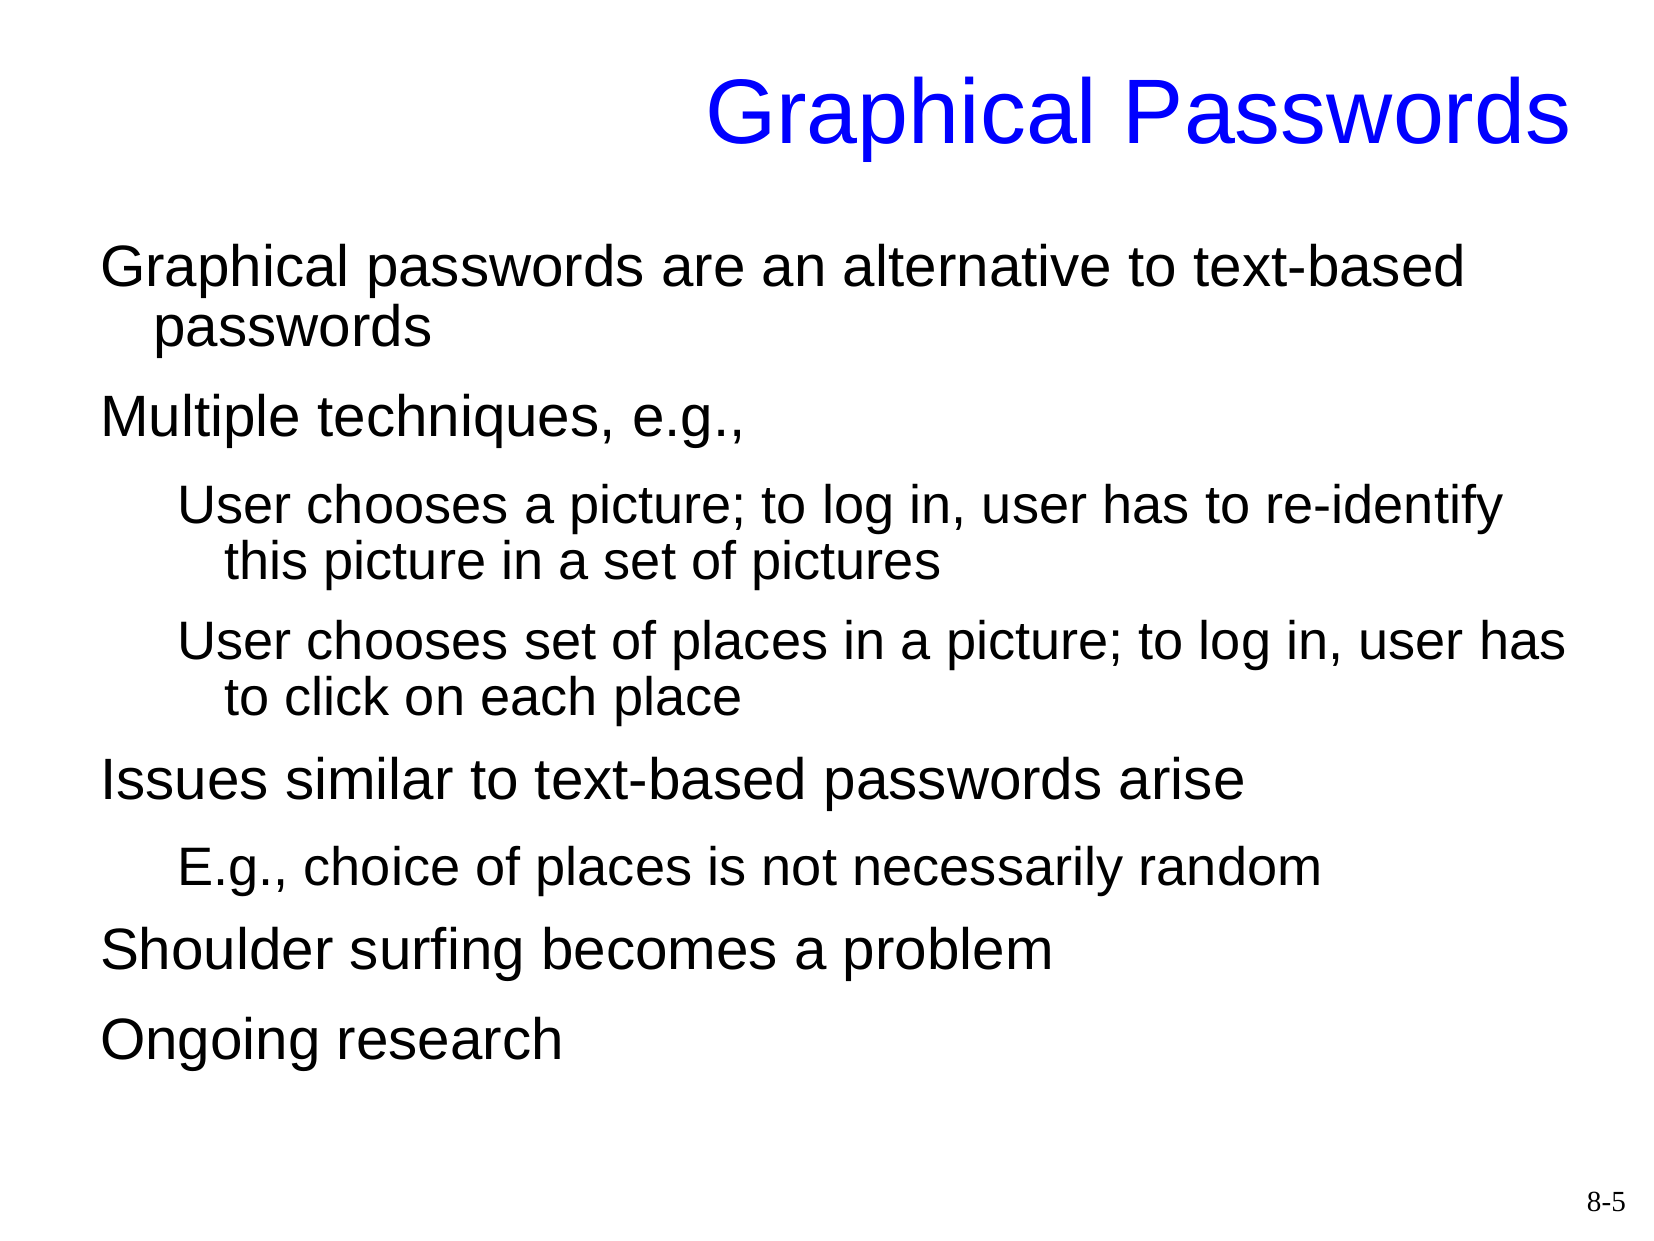

# Graphical Passwords
Graphical passwords are an alternative to text-based passwords
Multiple techniques, e.g.,
User chooses a picture; to log in, user has to re-identify this picture in a set of pictures
User chooses set of places in a picture; to log in, user has to click on each place
Issues similar to text-based passwords arise
E.g., choice of places is not necessarily random
Shoulder surfing becomes a problem
Ongoing research